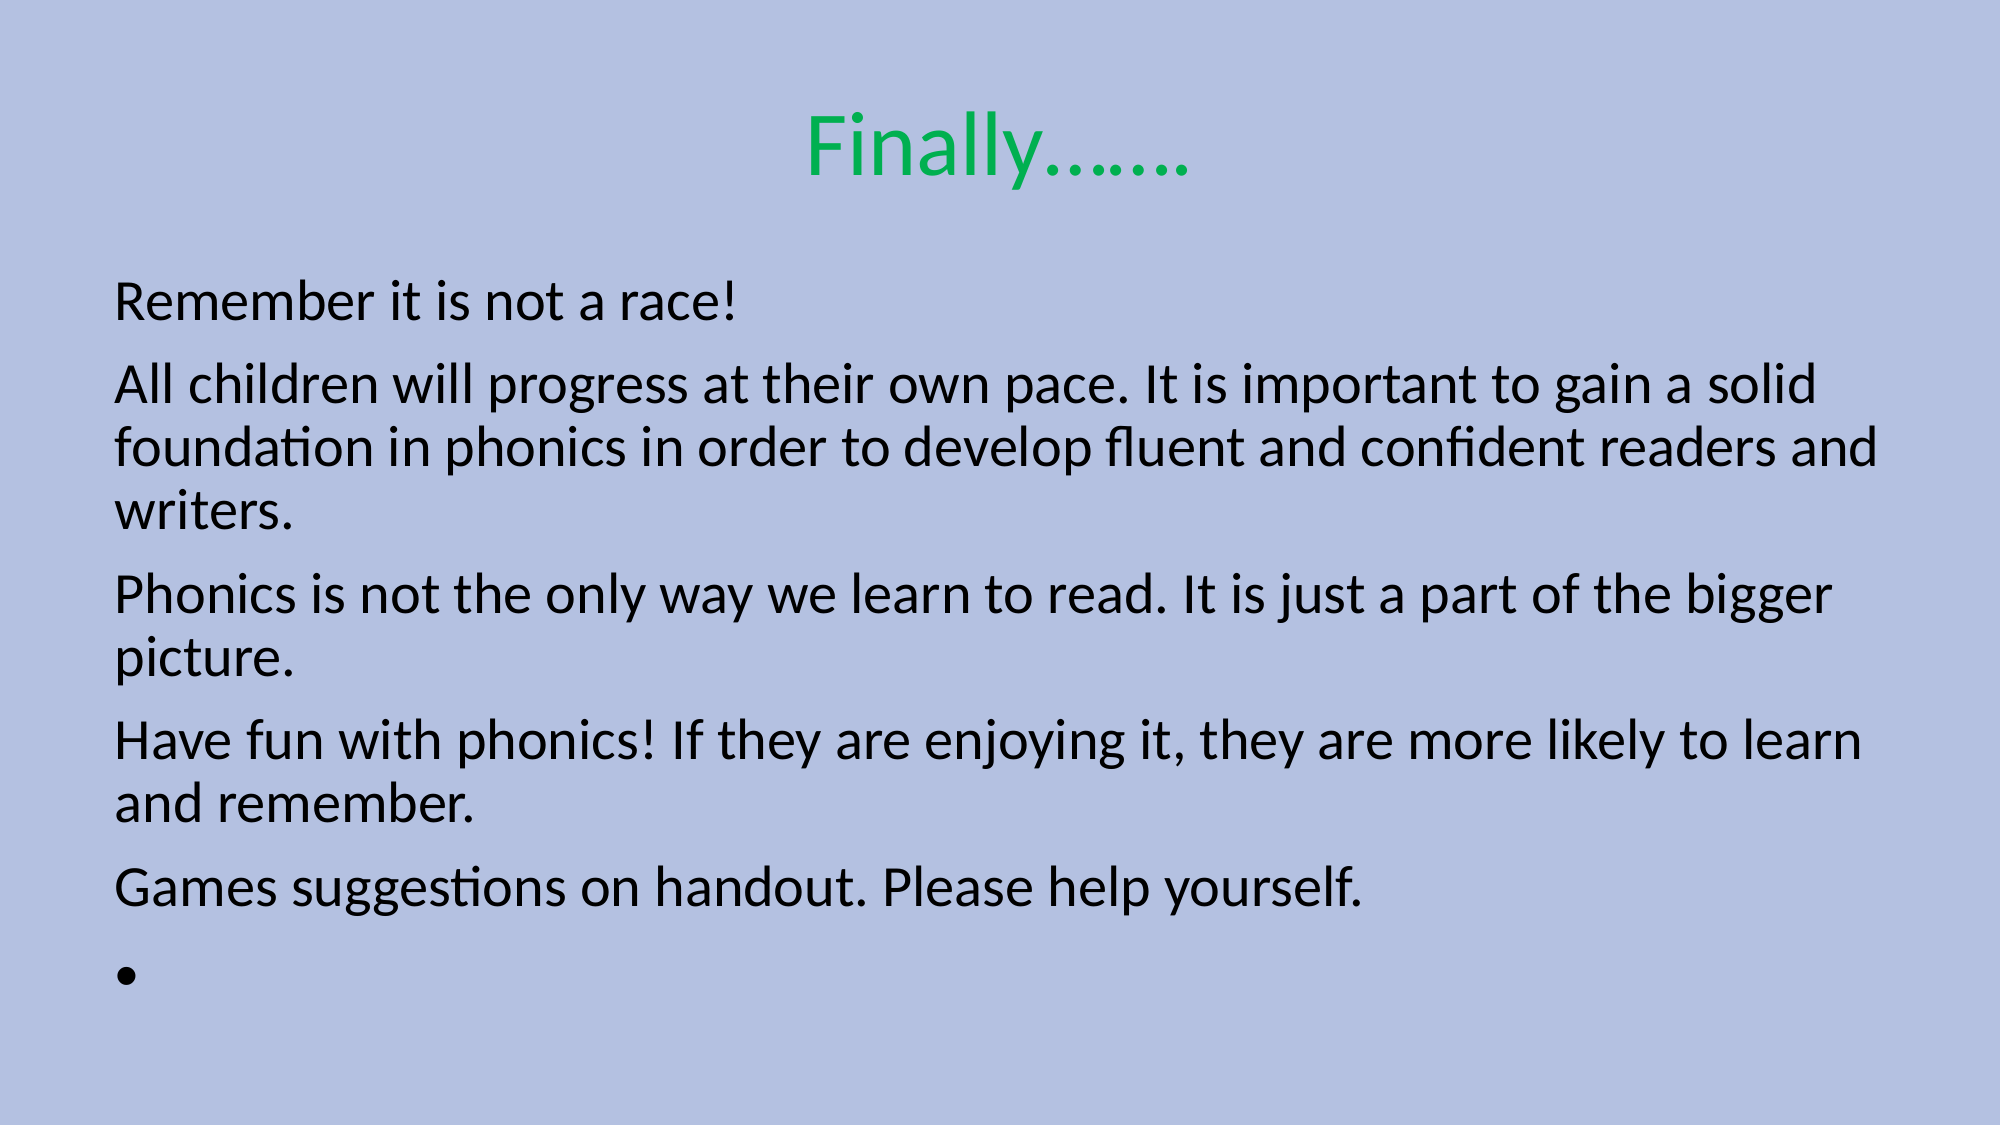

# Finally…….
Remember it is not a race!
All children will progress at their own pace. It is important to gain a solid foundation in phonics in order to develop fluent and confident readers and writers.
Phonics is not the only way we learn to read. It is just a part of the bigger picture.
Have fun with phonics! If they are enjoying it, they are more likely to learn and remember.
Games suggestions on handout. Please help yourself.